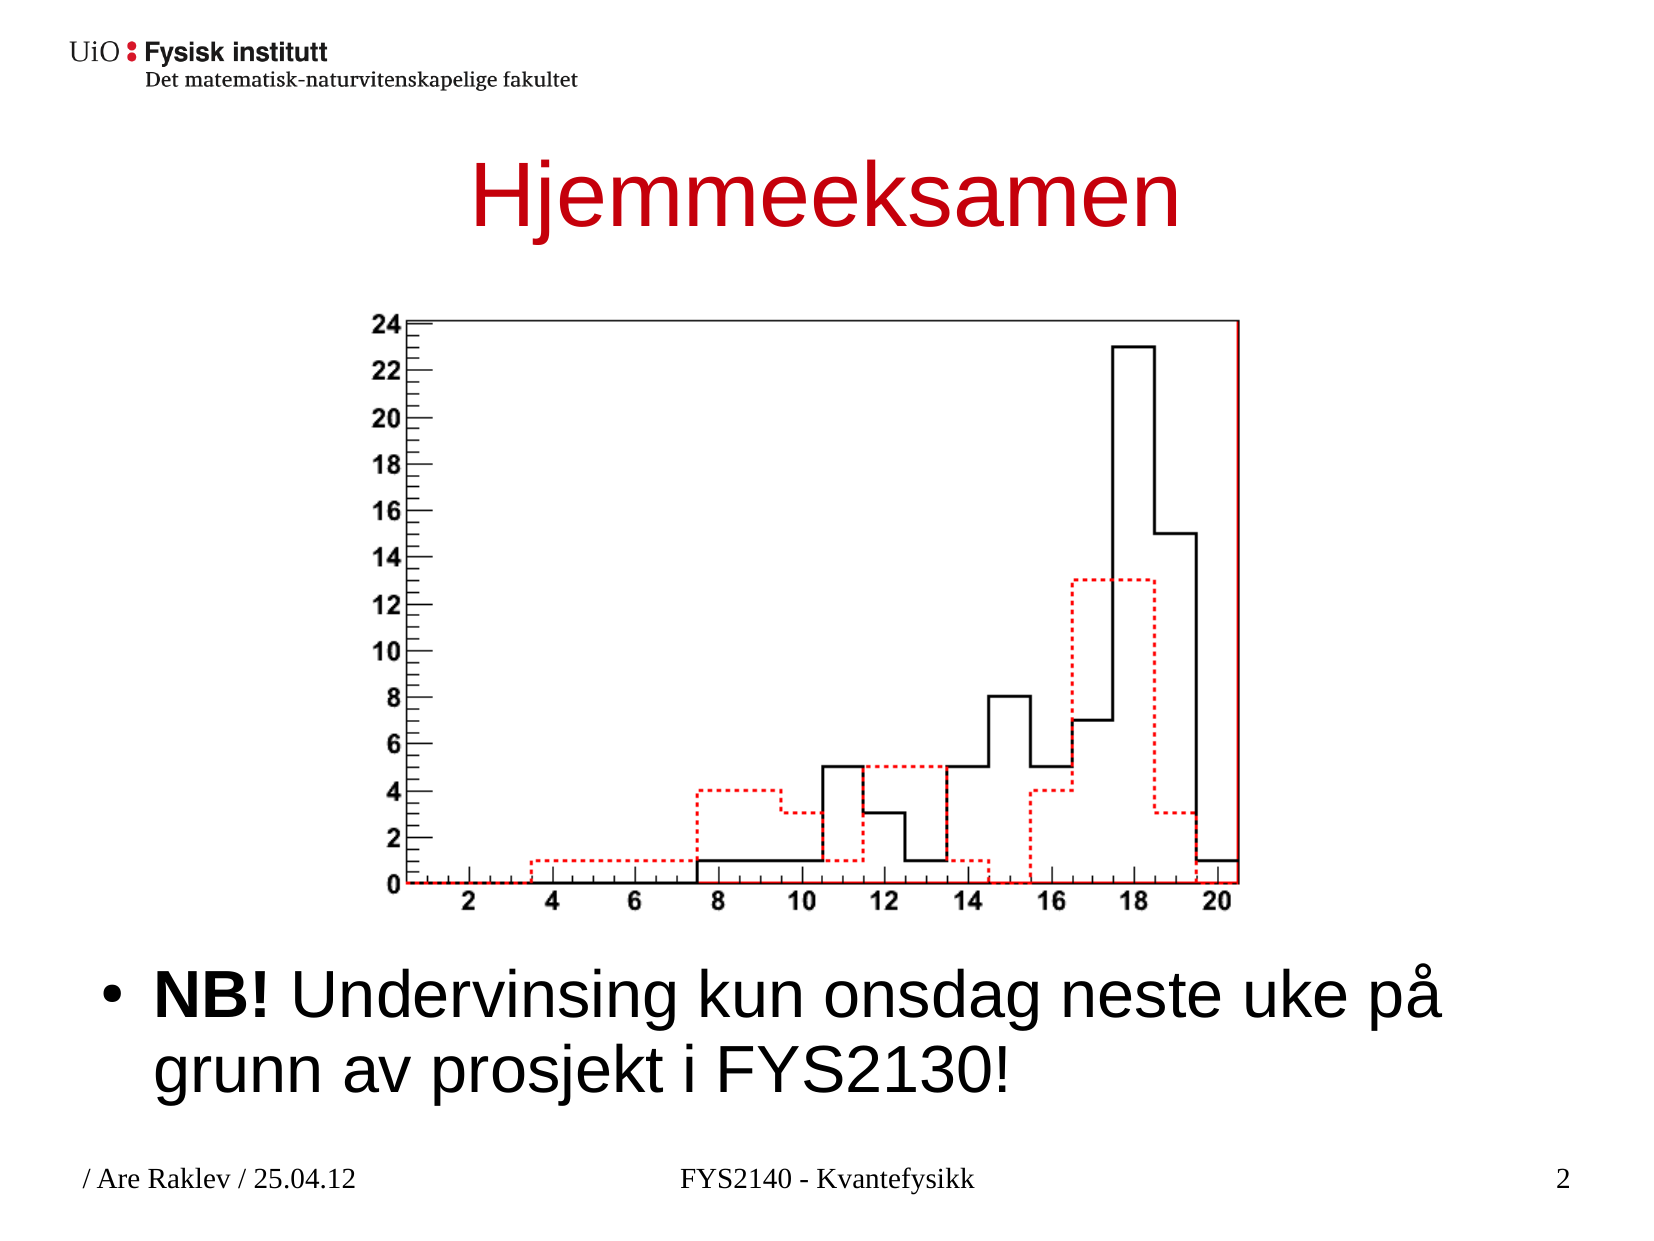

# Hjemmeeksamen
NB! Undervinsing kun onsdag neste uke på grunn av prosjekt i FYS2130!
/ Are Raklev / 25.04.12
FYS2140 - Kvantefysikk
2